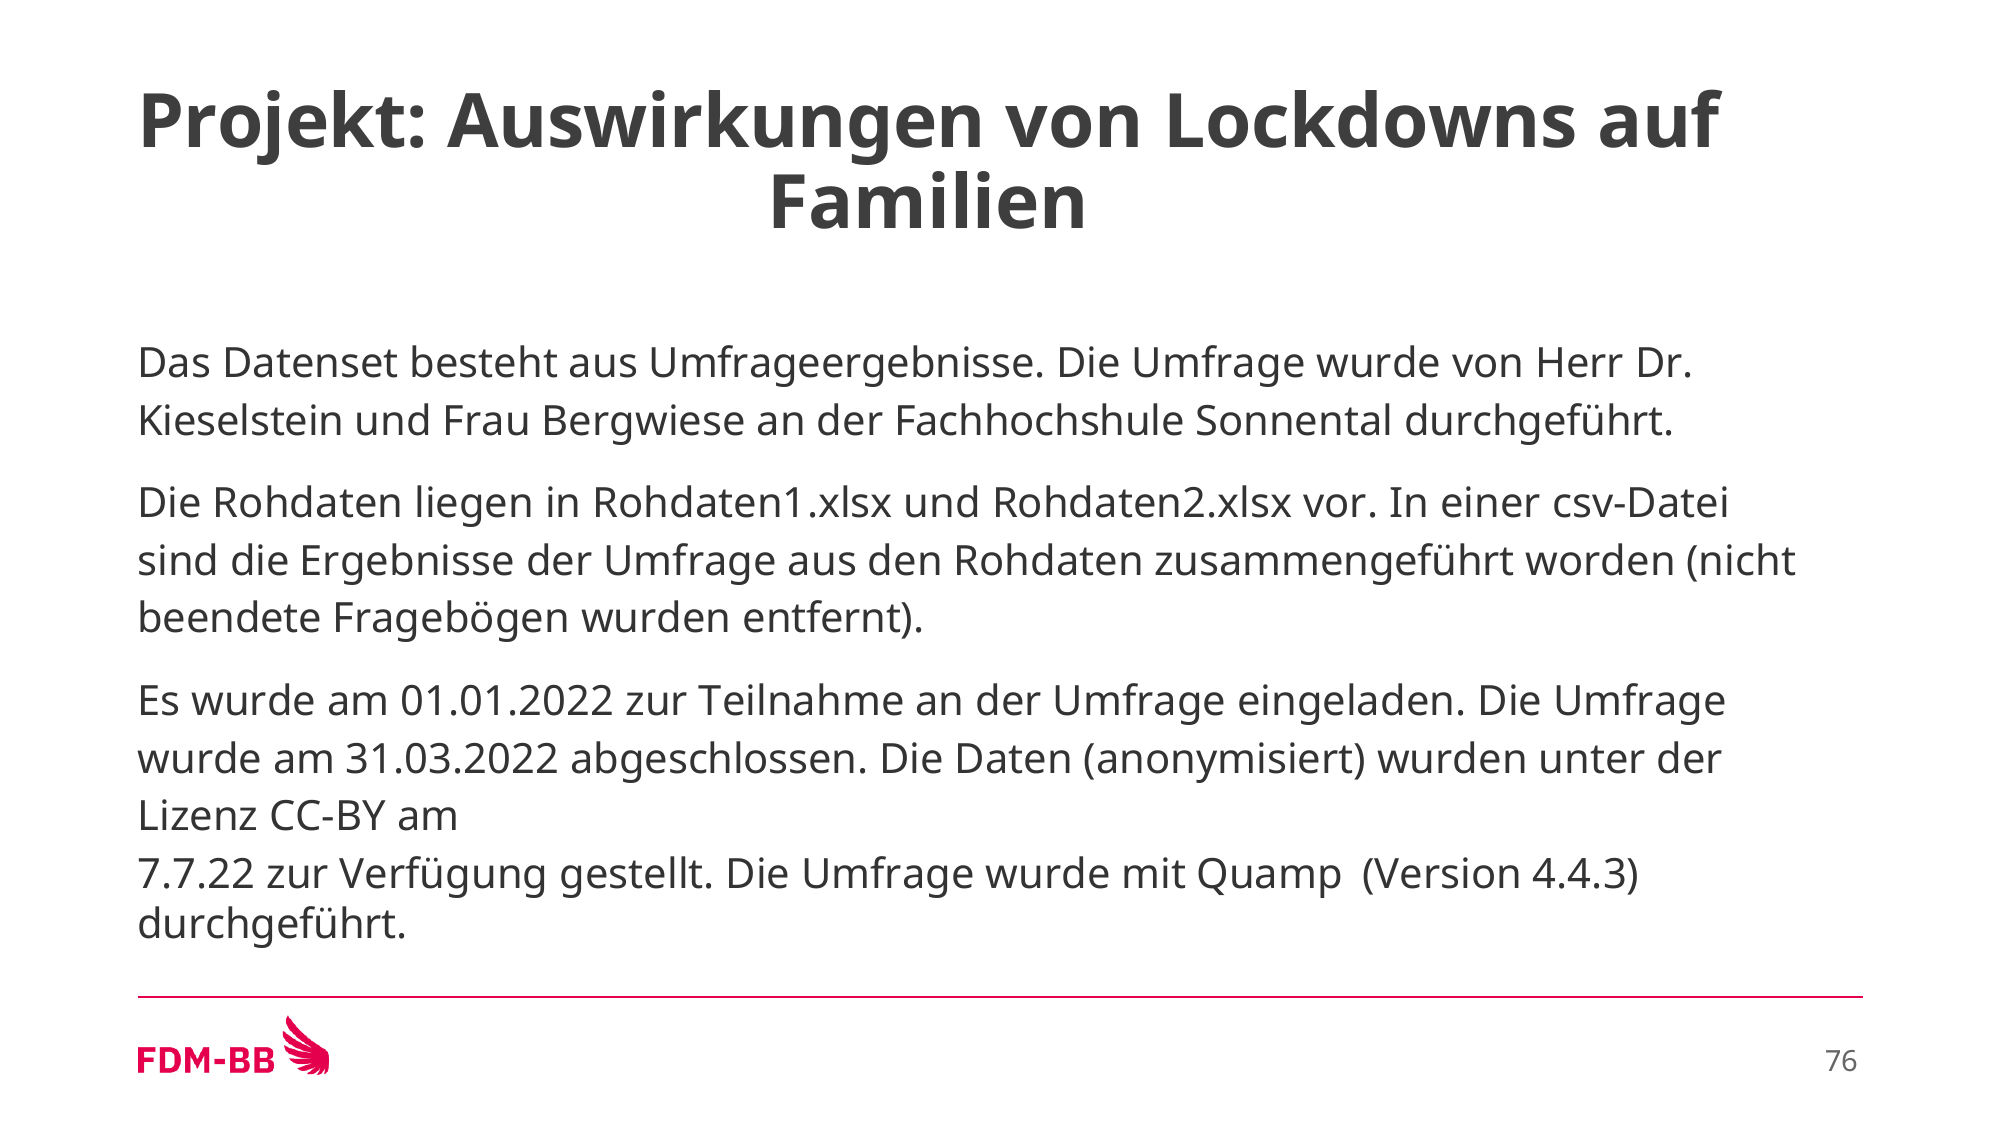

# Projekt: Auswirkungen von Lockdowns auf Familien
Das Datenset besteht aus Umfrageergebnisse. Die Umfrage wurde von Herr Dr. Kieselstein und Frau Bergwiese an der Fachhochshule Sonnental durchgeführt.
Die Rohdaten liegen in Rohdaten1.xlsx und Rohdaten2.xlsx vor. In einer csv-Datei sind die Ergebnisse der Umfrage aus den Rohdaten zusammengeführt worden (nicht beendete Fragebögen wurden entfernt).
Es wurde am 01.01.2022 zur Teilnahme an der Umfrage eingeladen. Die Umfrage wurde am 31.03.2022 abgeschlossen. Die Daten (anonymisiert) wurden unter der Lizenz CC-BY am
7.7.22 zur Verfügung gestellt. Die Umfrage wurde mit Quamp (Version 4.4.3) durchgeführt.
76